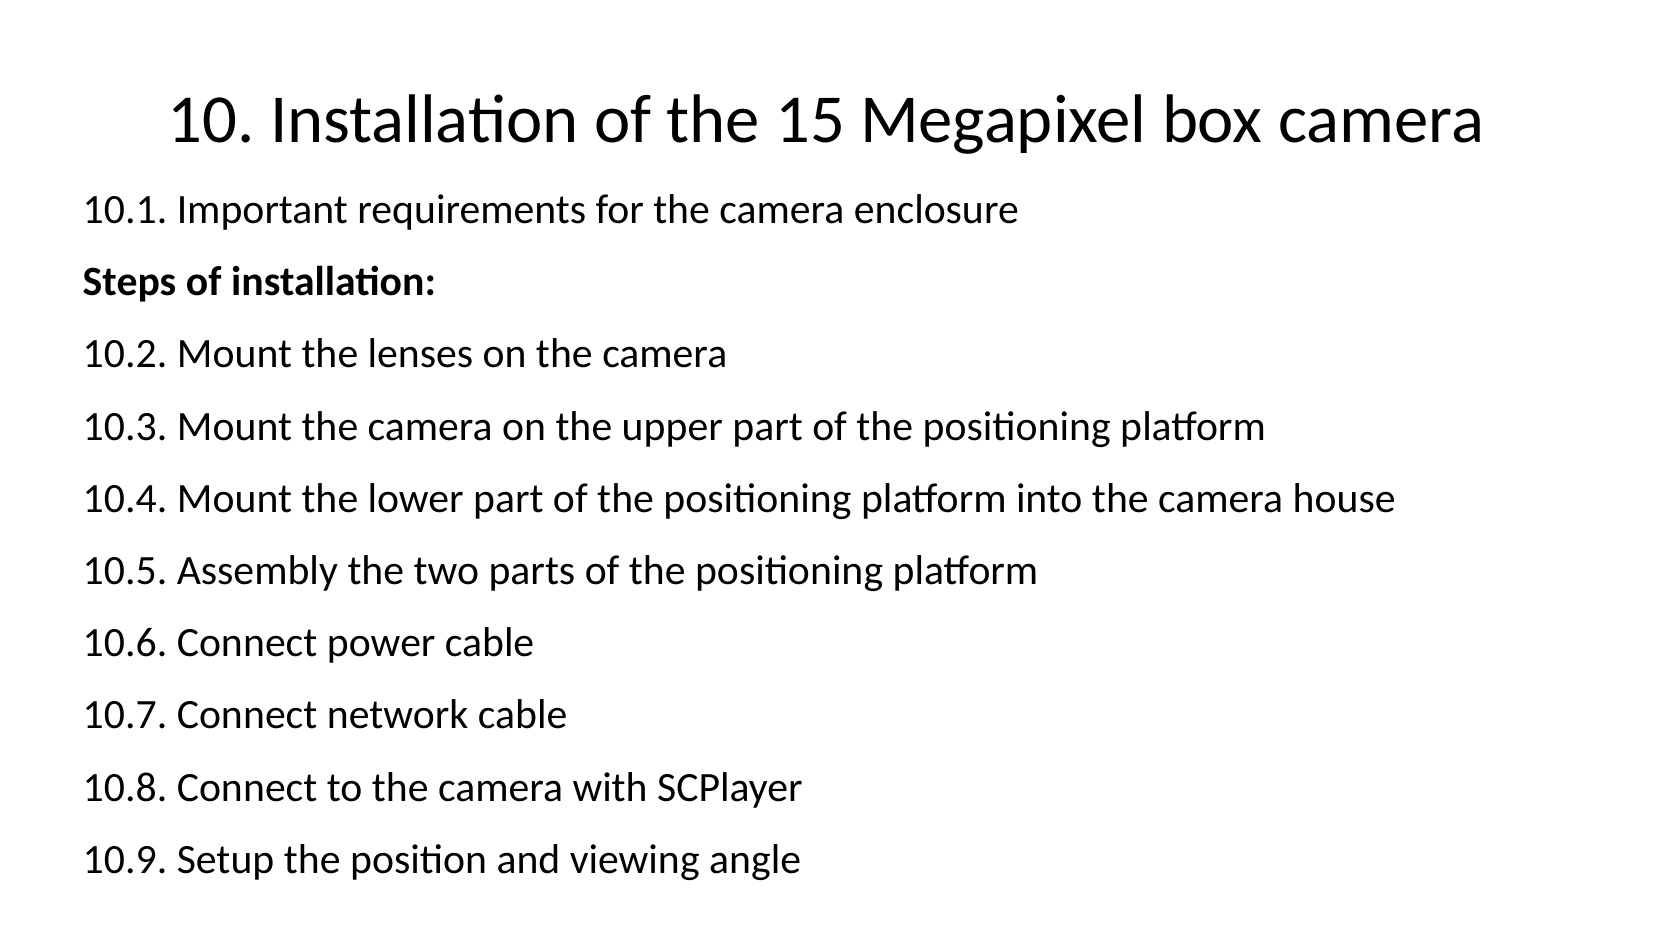

# 10. Installation of the 15 Megapixel box camera
10.1. Important requirements for the camera enclosure
Steps of installation:
10.2. Mount the lenses on the camera
10.3. Mount the camera on the upper part of the positioning platform
10.4. Mount the lower part of the positioning platform into the camera house
10.5. Assembly the two parts of the positioning platform
10.6. Connect power cable
10.7. Connect network cable
10.8. Connect to the camera with SCPlayer
10.9. Setup the position and viewing angle